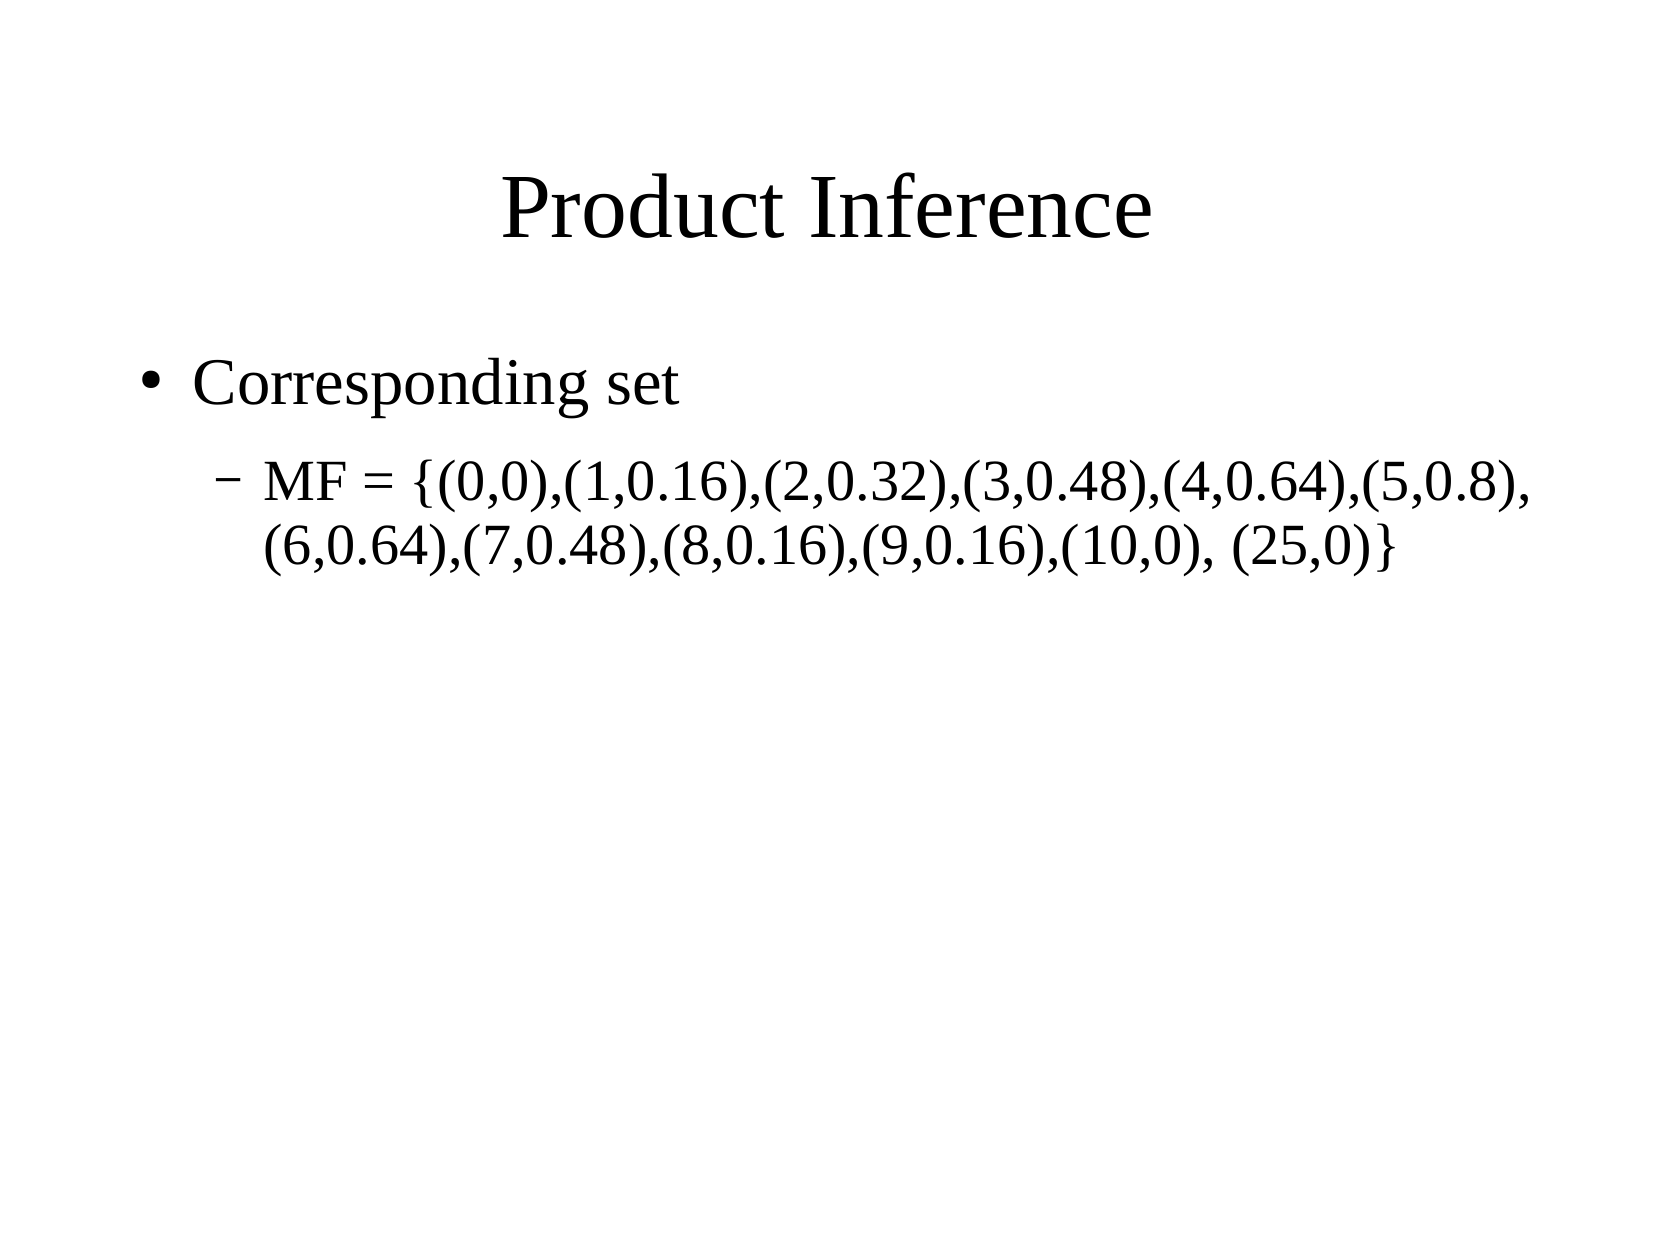

# Product Inference
Corresponding set
MF = {(0,0),(1,0.16),(2,0.32),(3,0.48),(4,0.64),(5,0.8),(6,0.64),(7,0.48),(8,0.16),(9,0.16),(10,0), (25,0)}